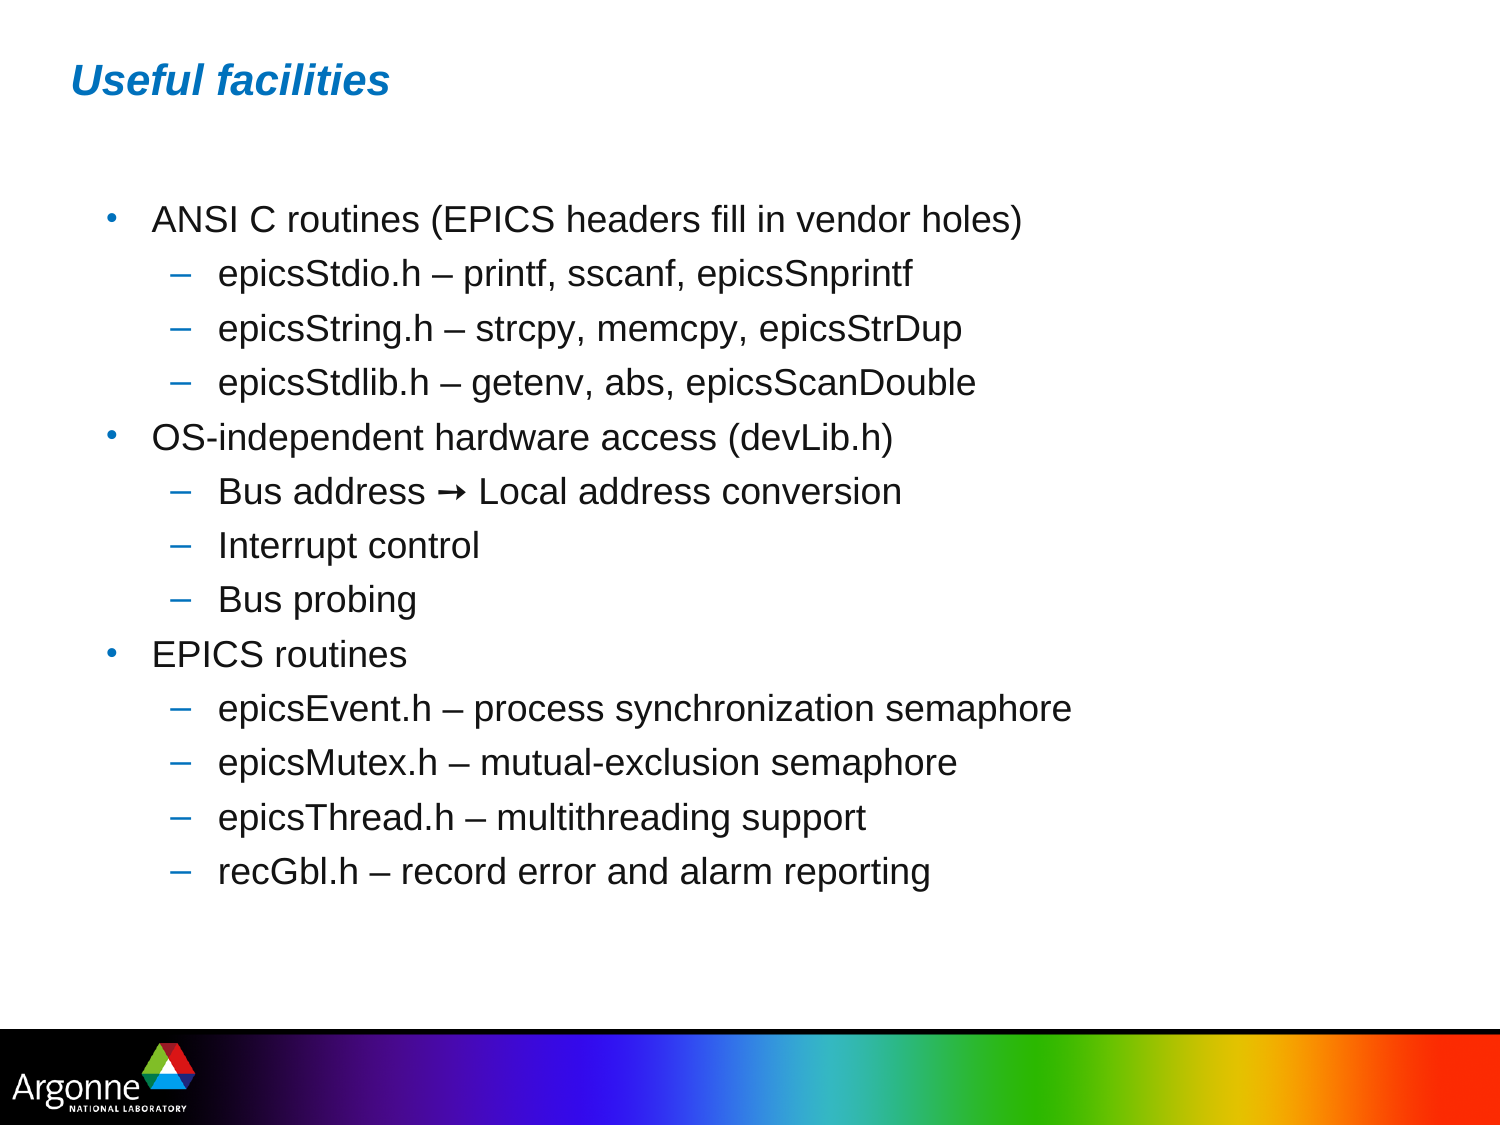

# Useful facilities
ANSI C routines (EPICS headers fill in vendor holes)
epicsStdio.h – printf, sscanf, epicsSnprintf
epicsString.h – strcpy, memcpy, epicsStrDup
epicsStdlib.h – getenv, abs, epicsScanDouble
OS-independent hardware access (devLib.h)
Bus address ➙ Local address conversion
Interrupt control
Bus probing
EPICS routines
epicsEvent.h – process synchronization semaphore
epicsMutex.h – mutual-exclusion semaphore
epicsThread.h – multithreading support
recGbl.h – record error and alarm reporting